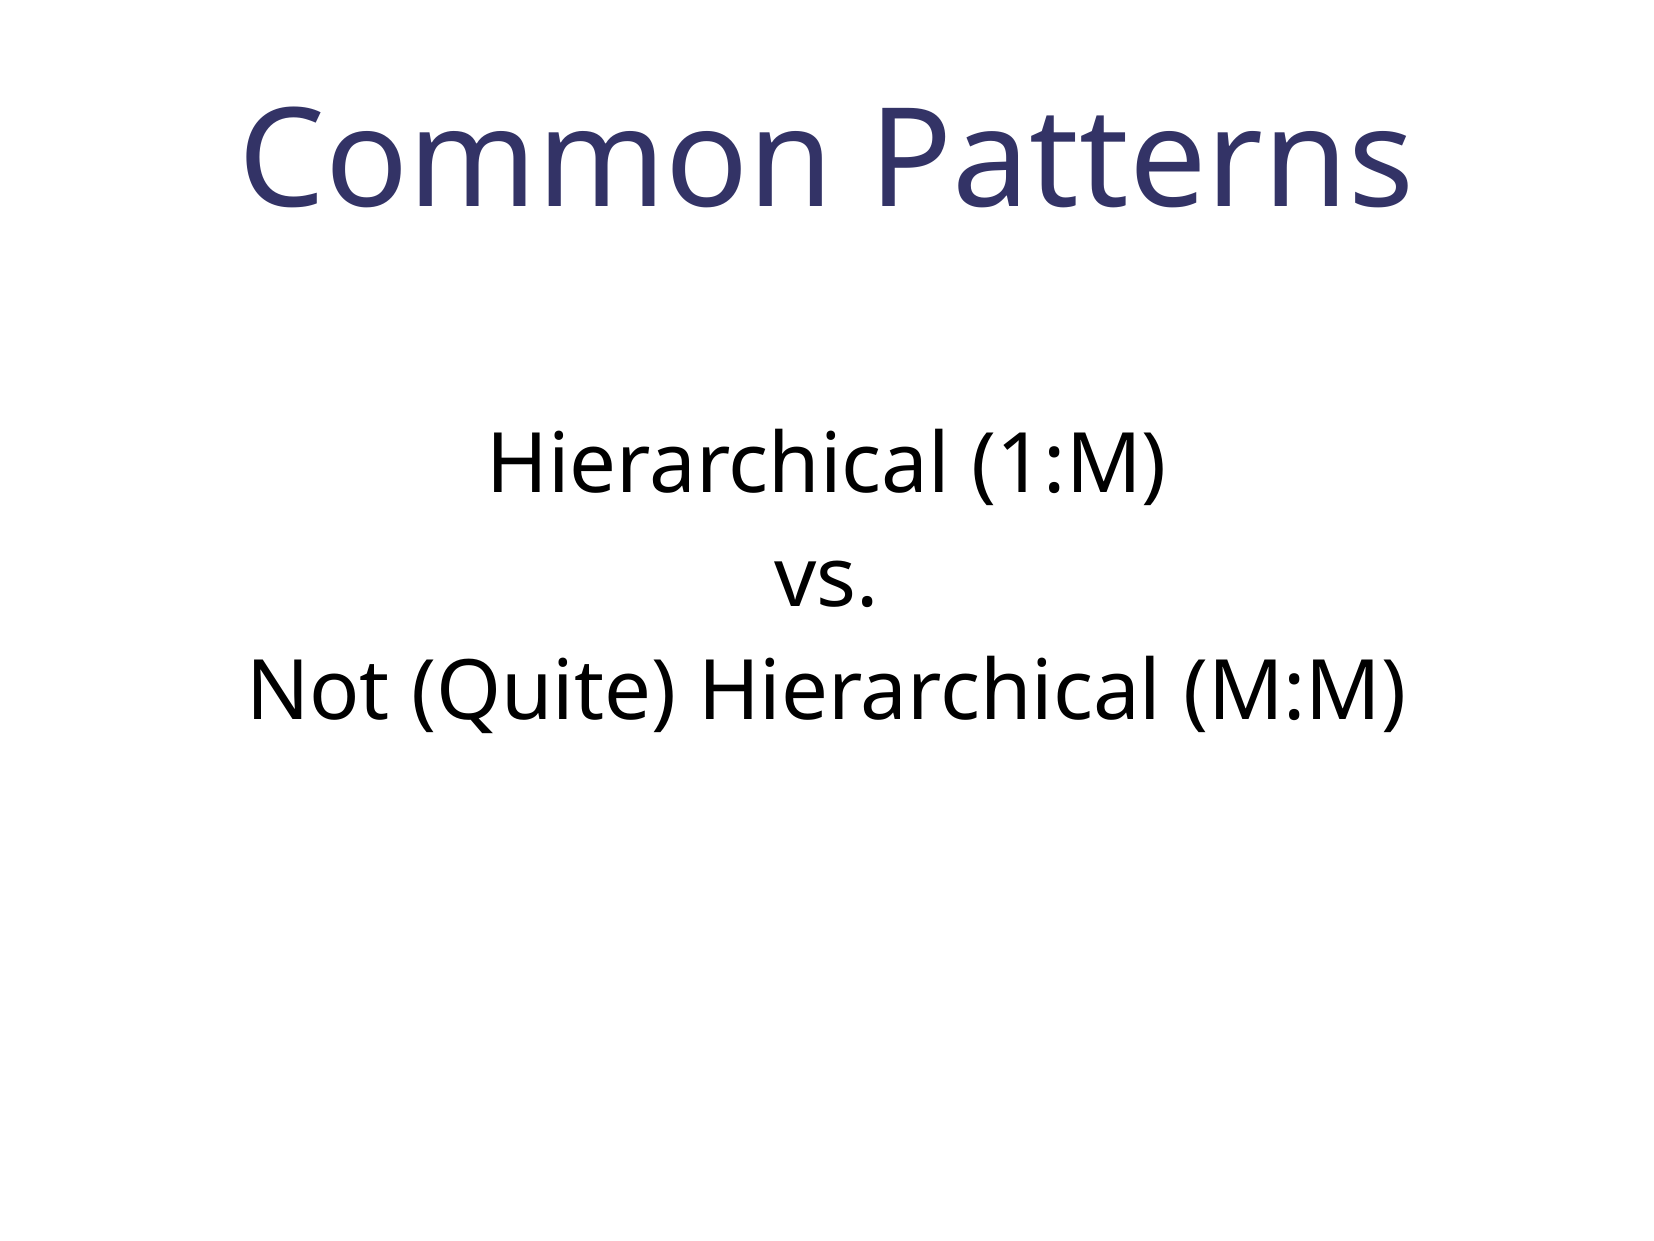

# Common Patterns
Hierarchical (1:M)
vs.
Not (Quite) Hierarchical (M:M)